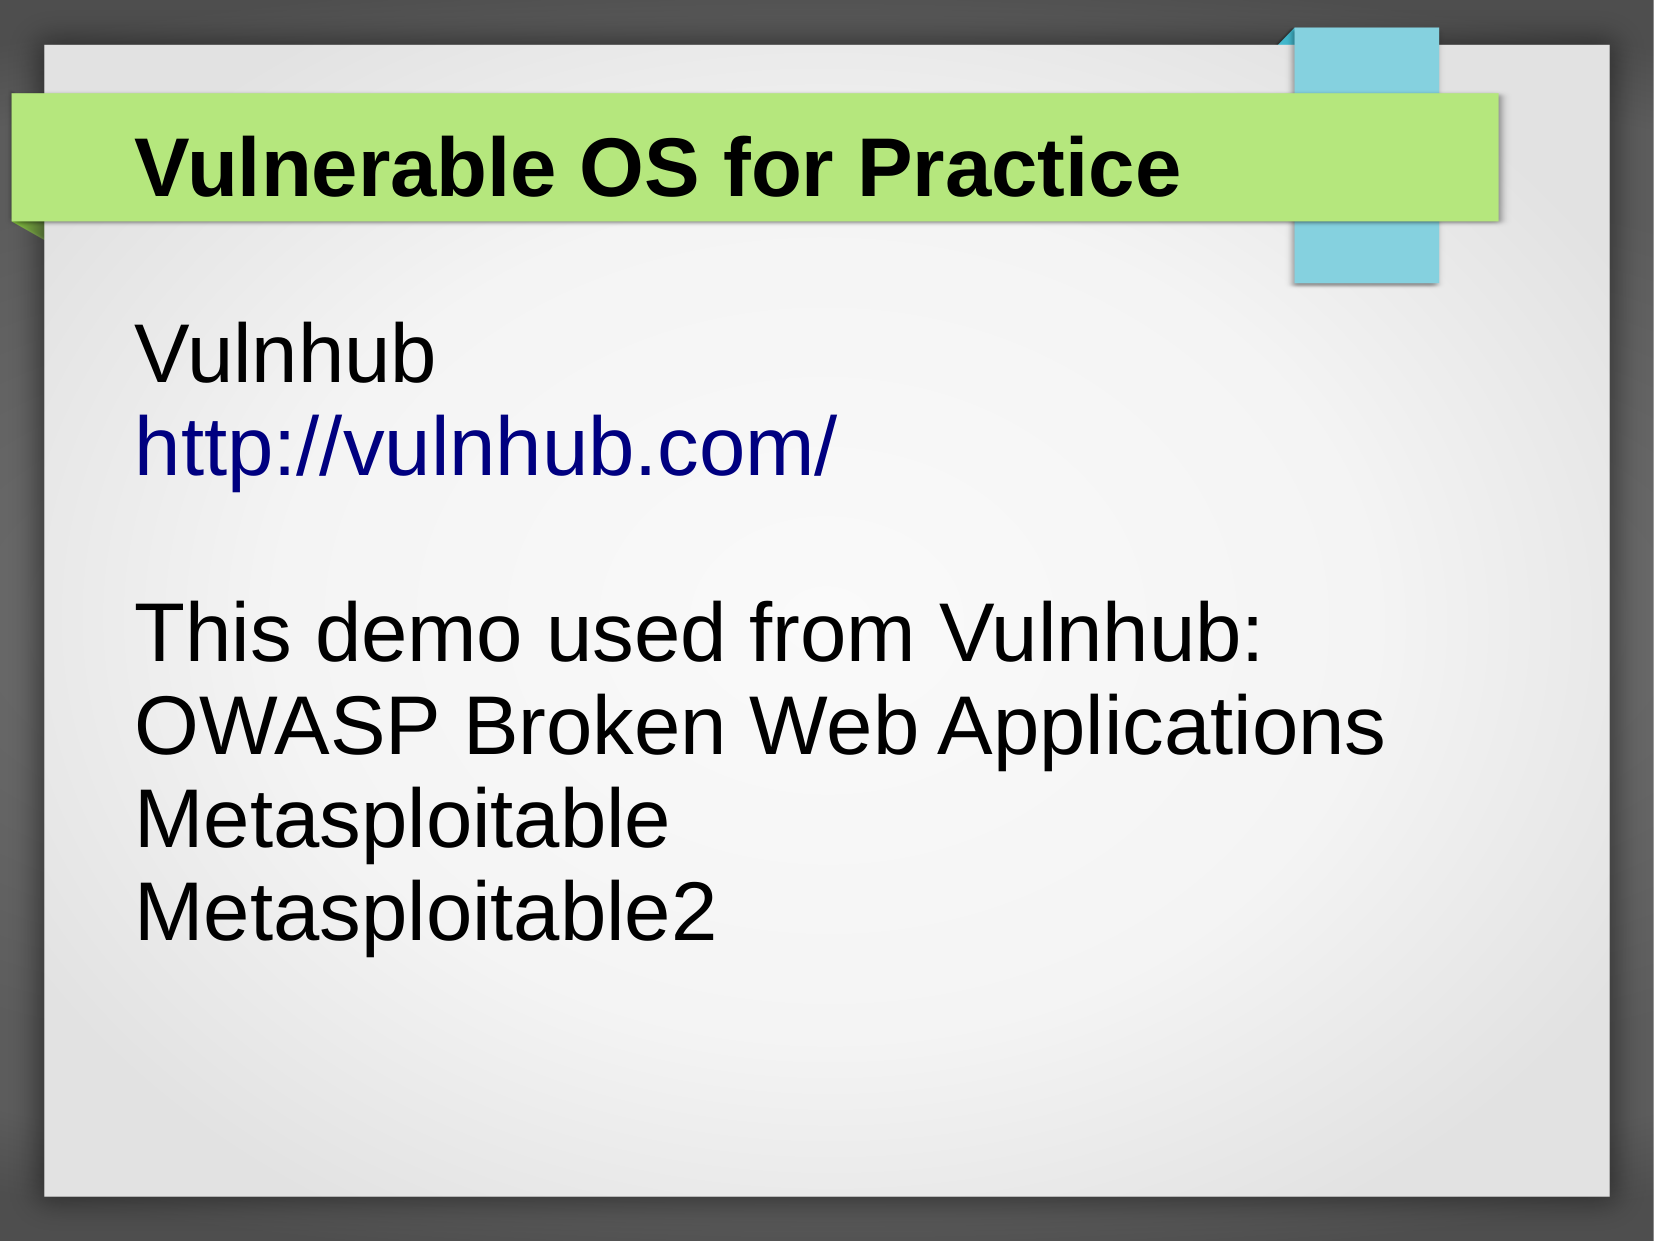

Vulnerable OS for Practice
Vulnhub
http://vulnhub.com/
This demo used from Vulnhub:
OWASP Broken Web Applications
Metasploitable
Metasploitable2